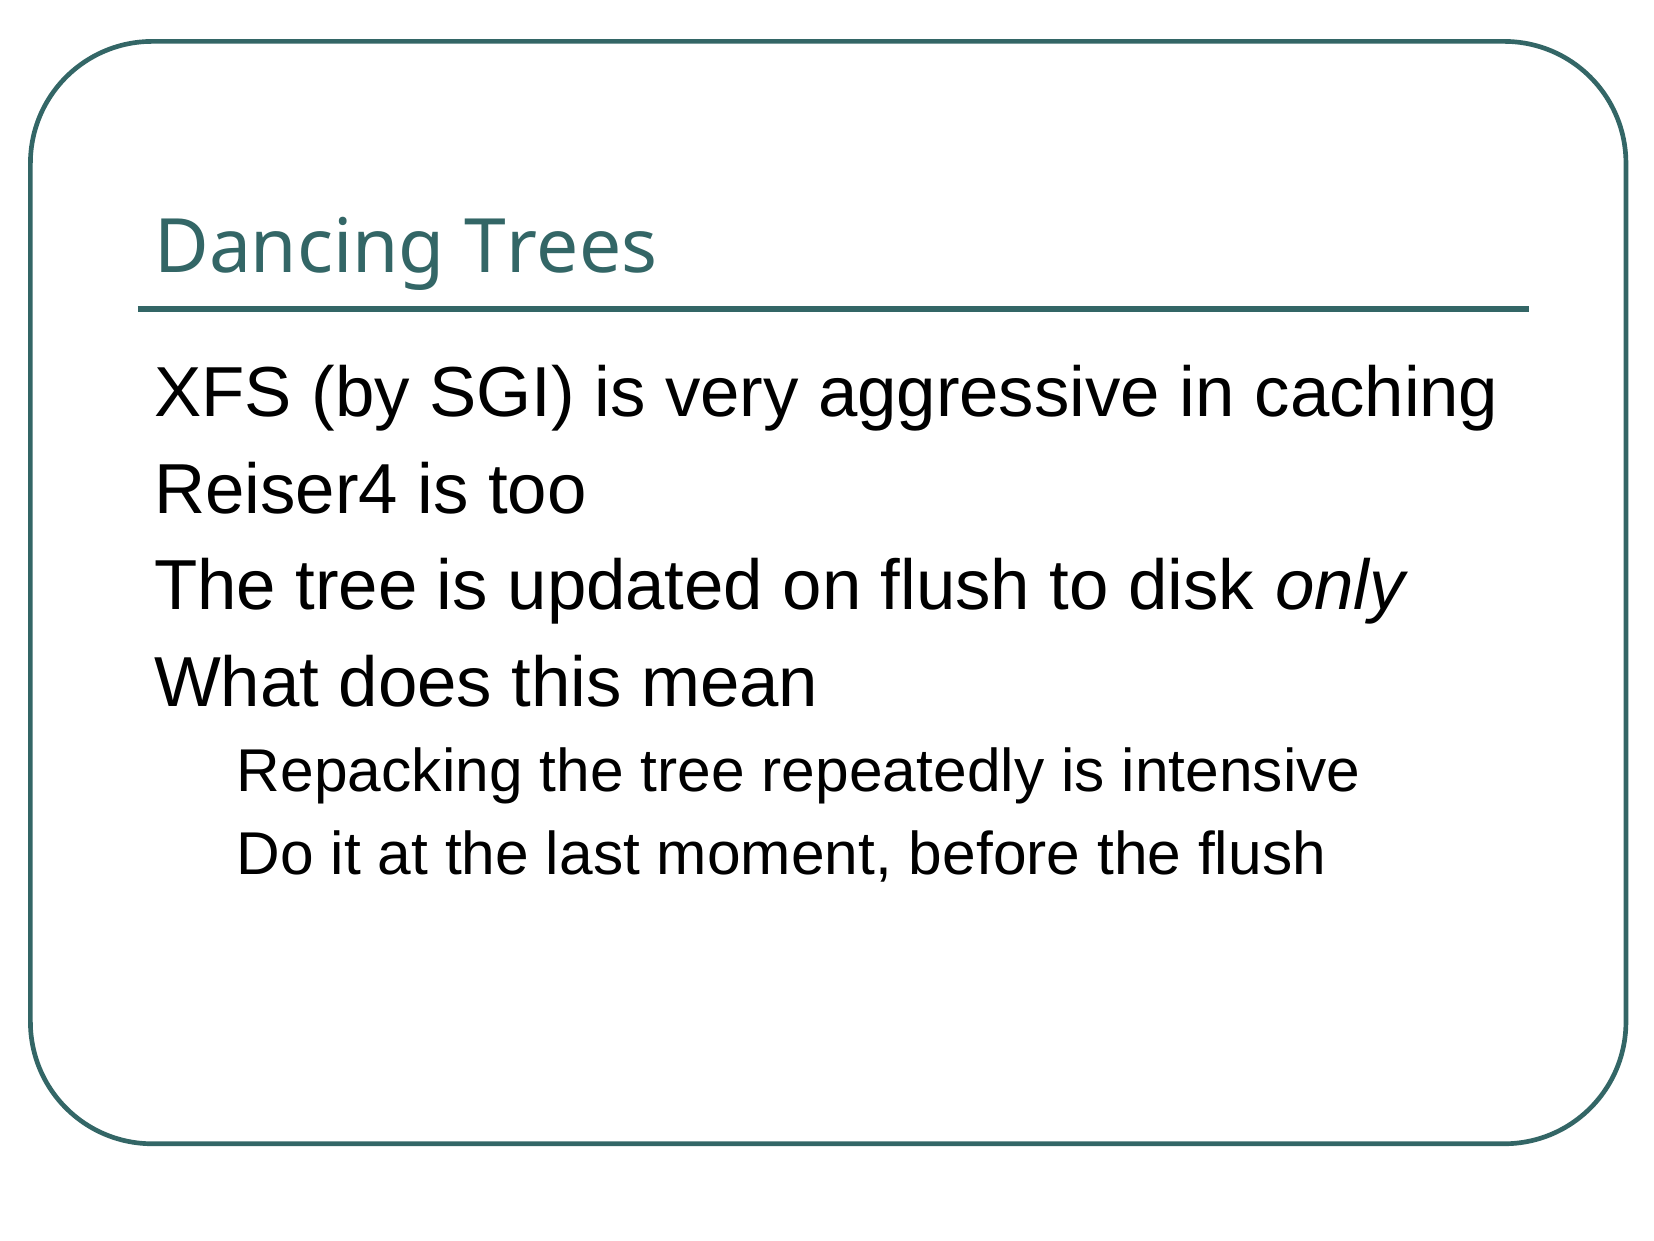

# Dancing Trees
XFS (by SGI) is very aggressive in caching
Reiser4 is too
The tree is updated on flush to disk only
What does this mean
Repacking the tree repeatedly is intensive
Do it at the last moment, before the flush